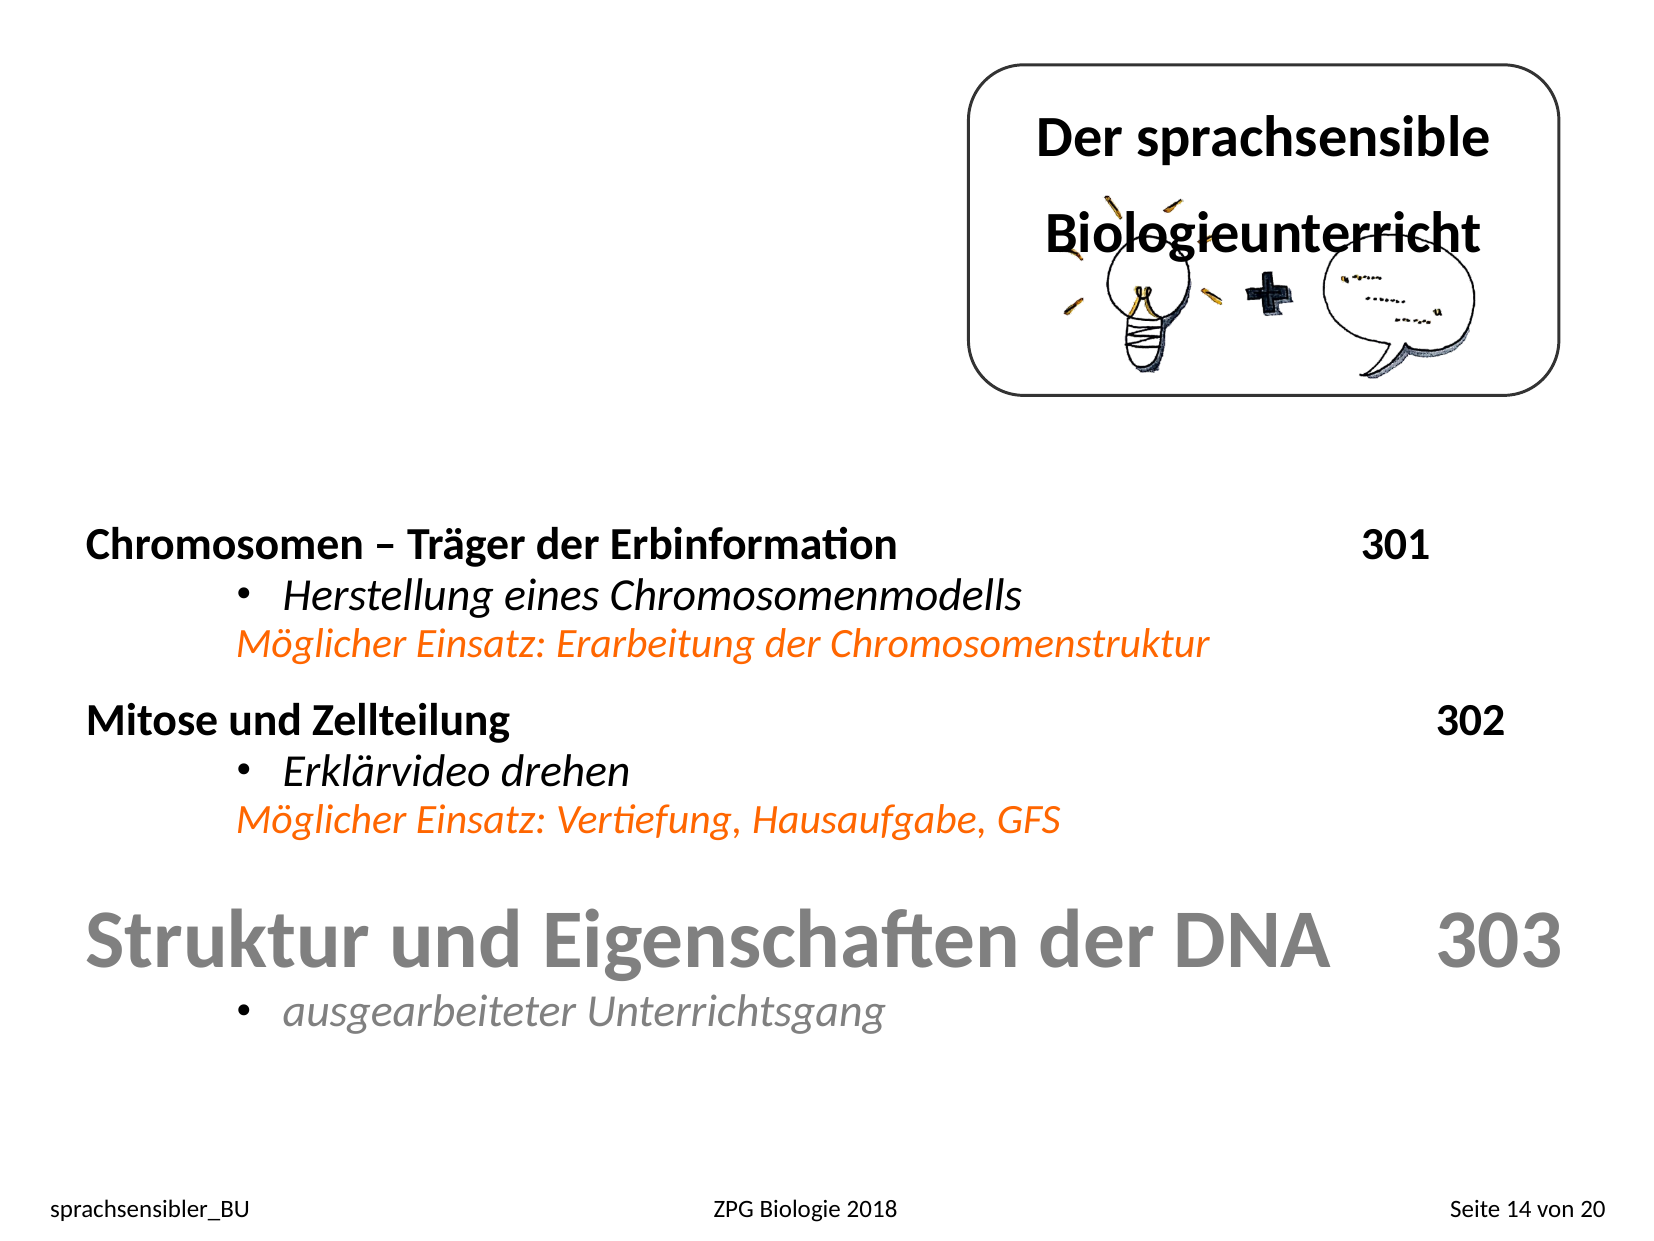

Der sprachsensible
Biologieunterricht
Chromosomen – Träger der Erbinformation							301
Herstellung eines Chromosomenmodells
		Möglicher Einsatz: Erarbeitung der Chromosomenstruktur
Mitose und Zellteilung													302
Erklärvideo drehen
		Möglicher Einsatz: Vertiefung, Hausaufgabe, GFS
Struktur und Eigenschaften der DNA		303
ausgearbeiteter Unterrichtsgang
sprachsensibler_BU							ZPG Biologie 2018								Seite 14 von 20